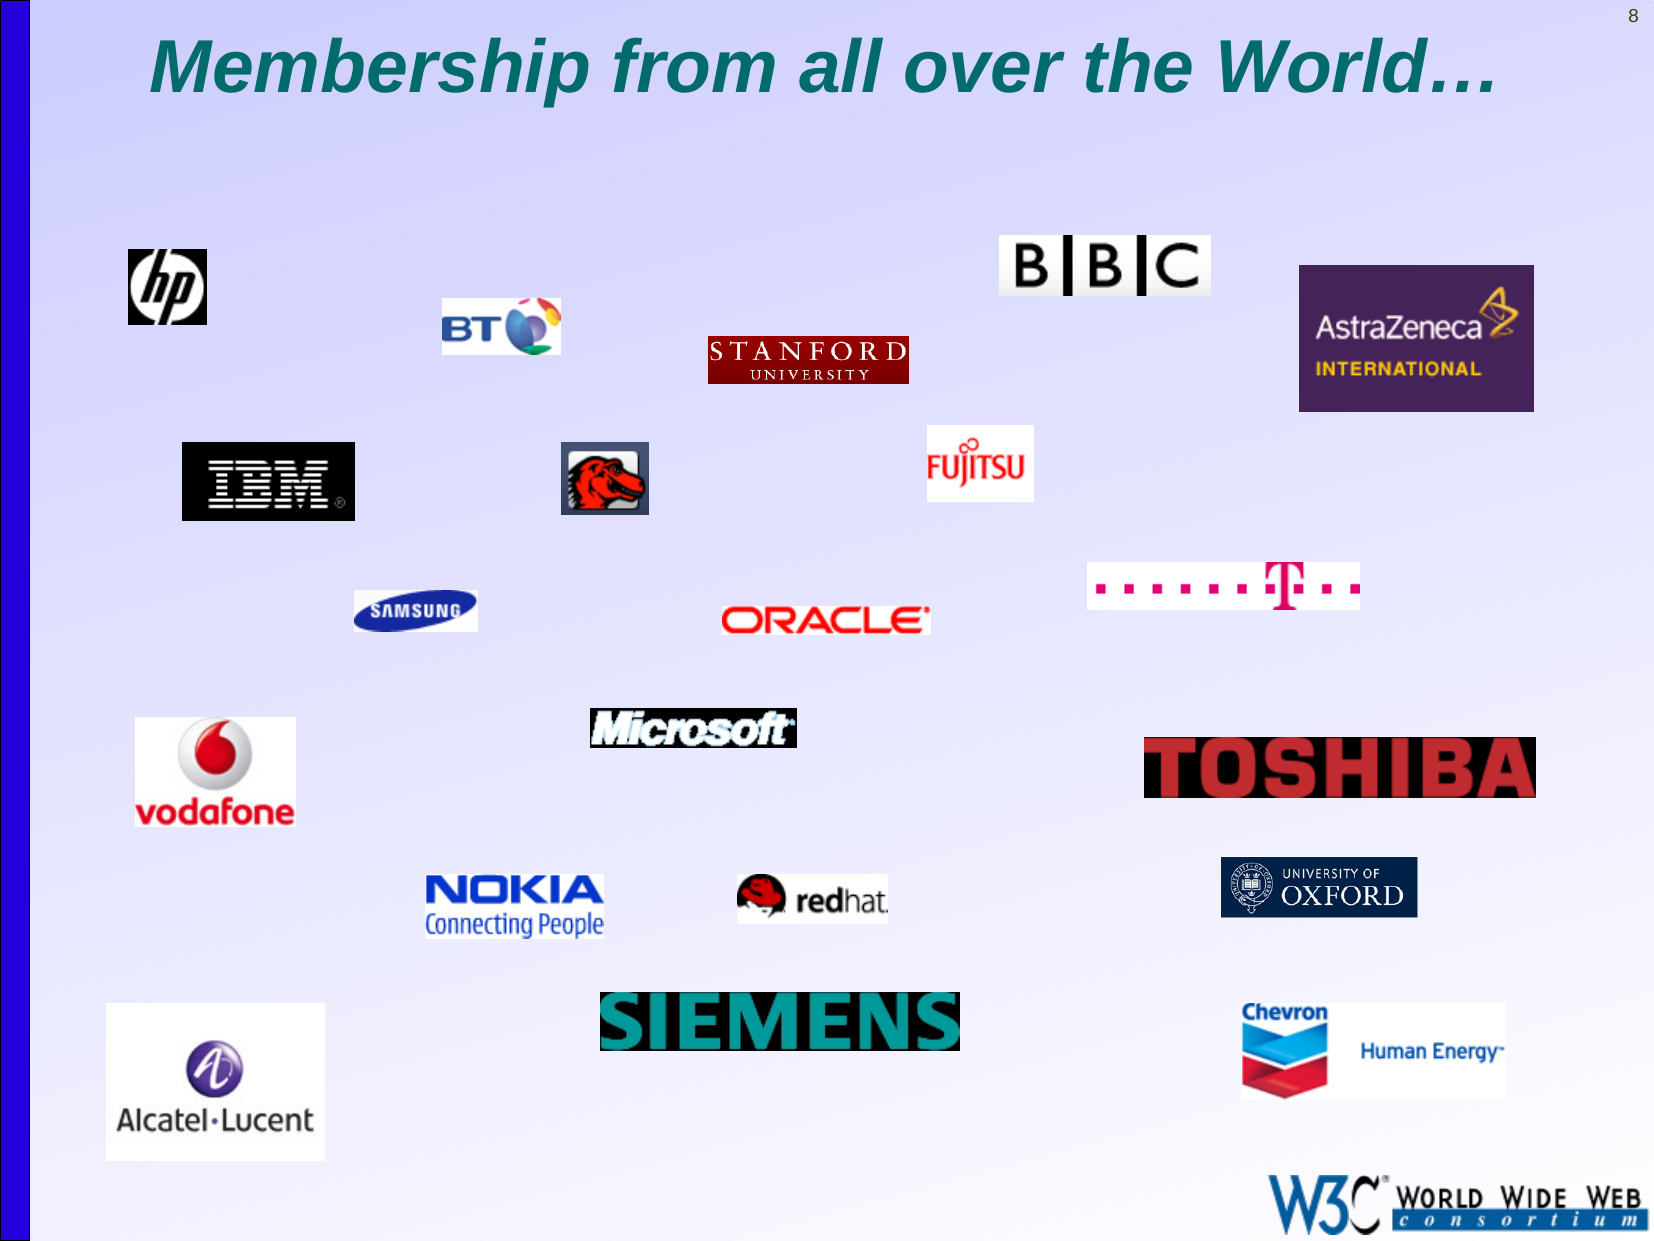

# Membership from all over the World…